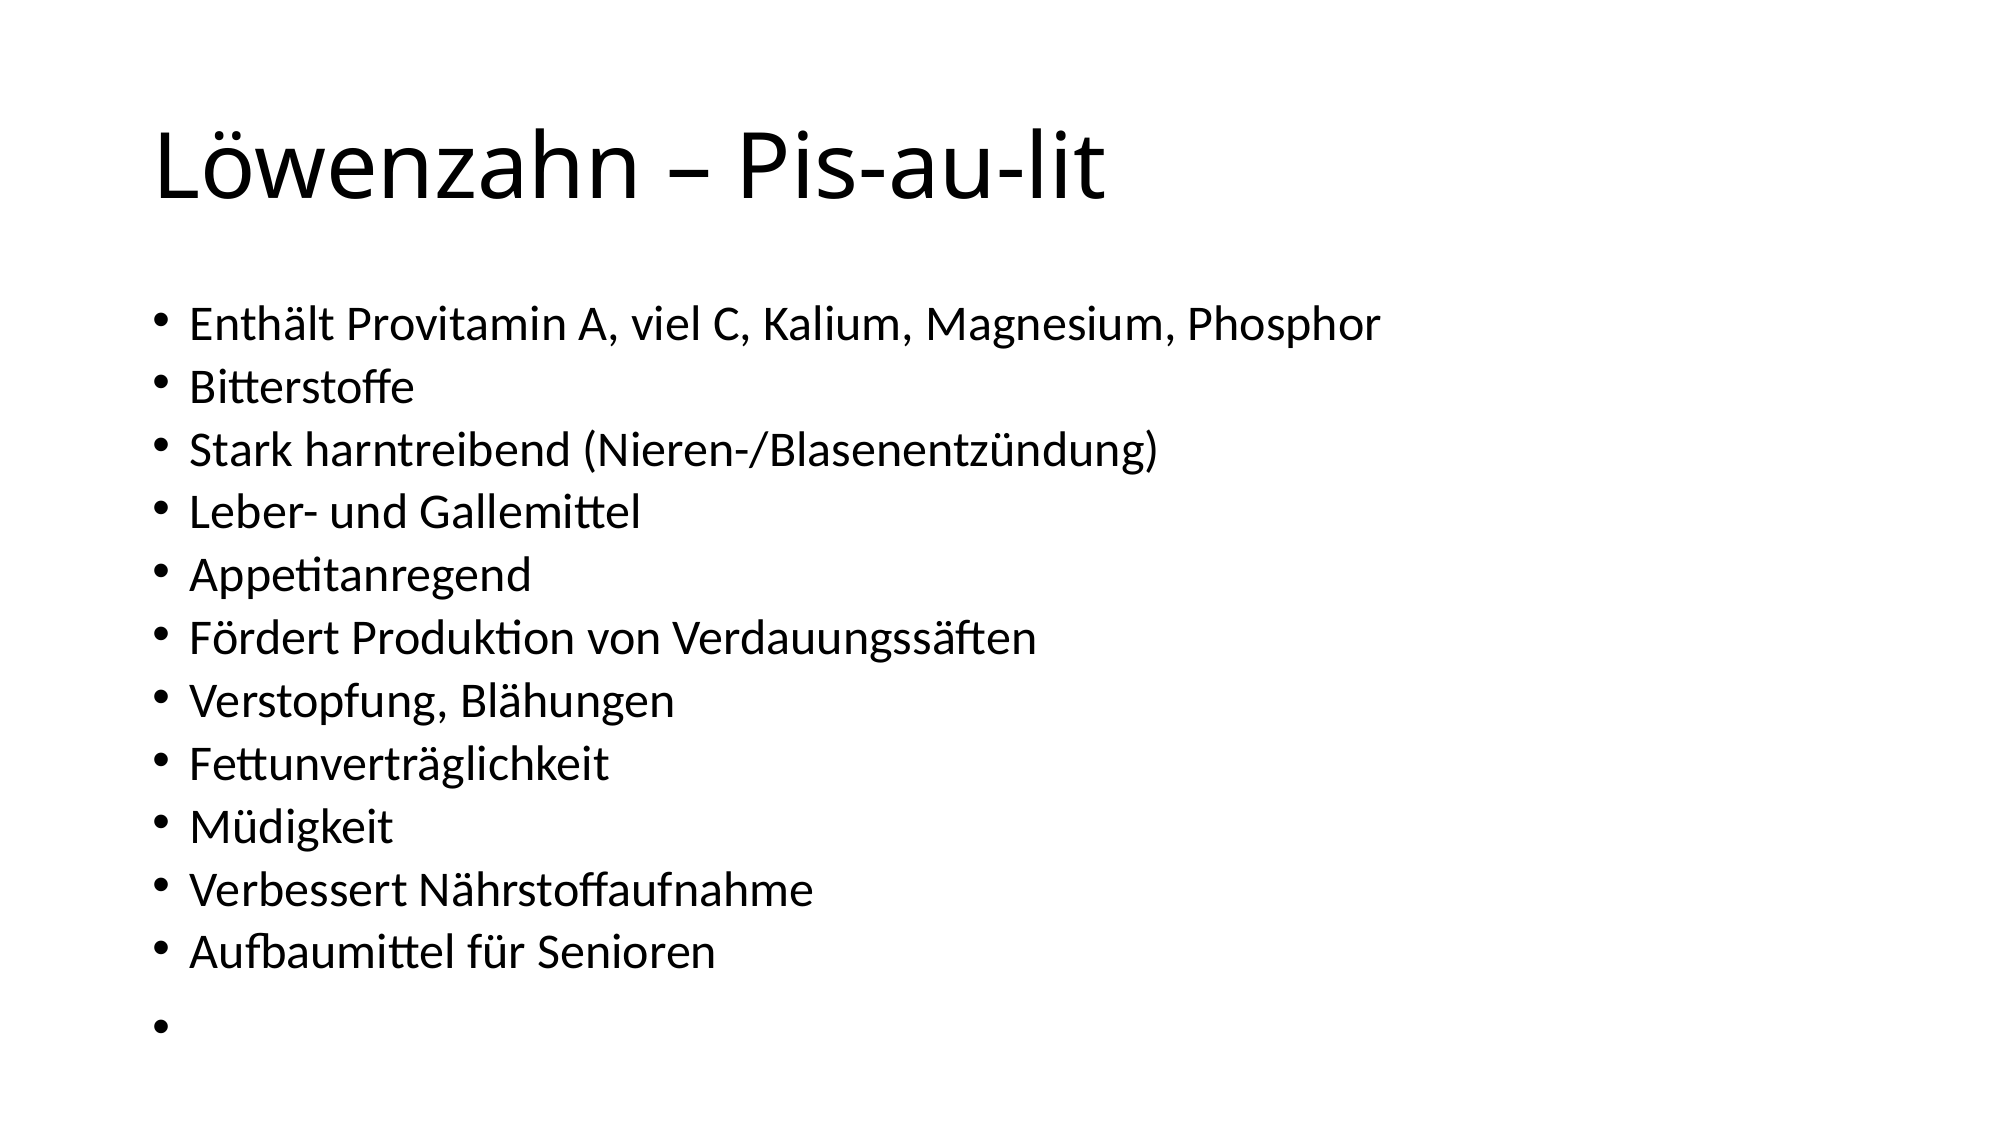

# Löwenzahn – Pis-au-lit
Enthält Provitamin A, viel C, Kalium, Magnesium, Phosphor
Bitterstoffe
Stark harntreibend (Nieren-/Blasenentzündung)
Leber- und Gallemittel
Appetitanregend
Fördert Produktion von Verdauungssäften
Verstopfung, Blähungen
Fettunverträglichkeit
Müdigkeit
Verbessert Nährstoffaufnahme
Aufbaumittel für Senioren